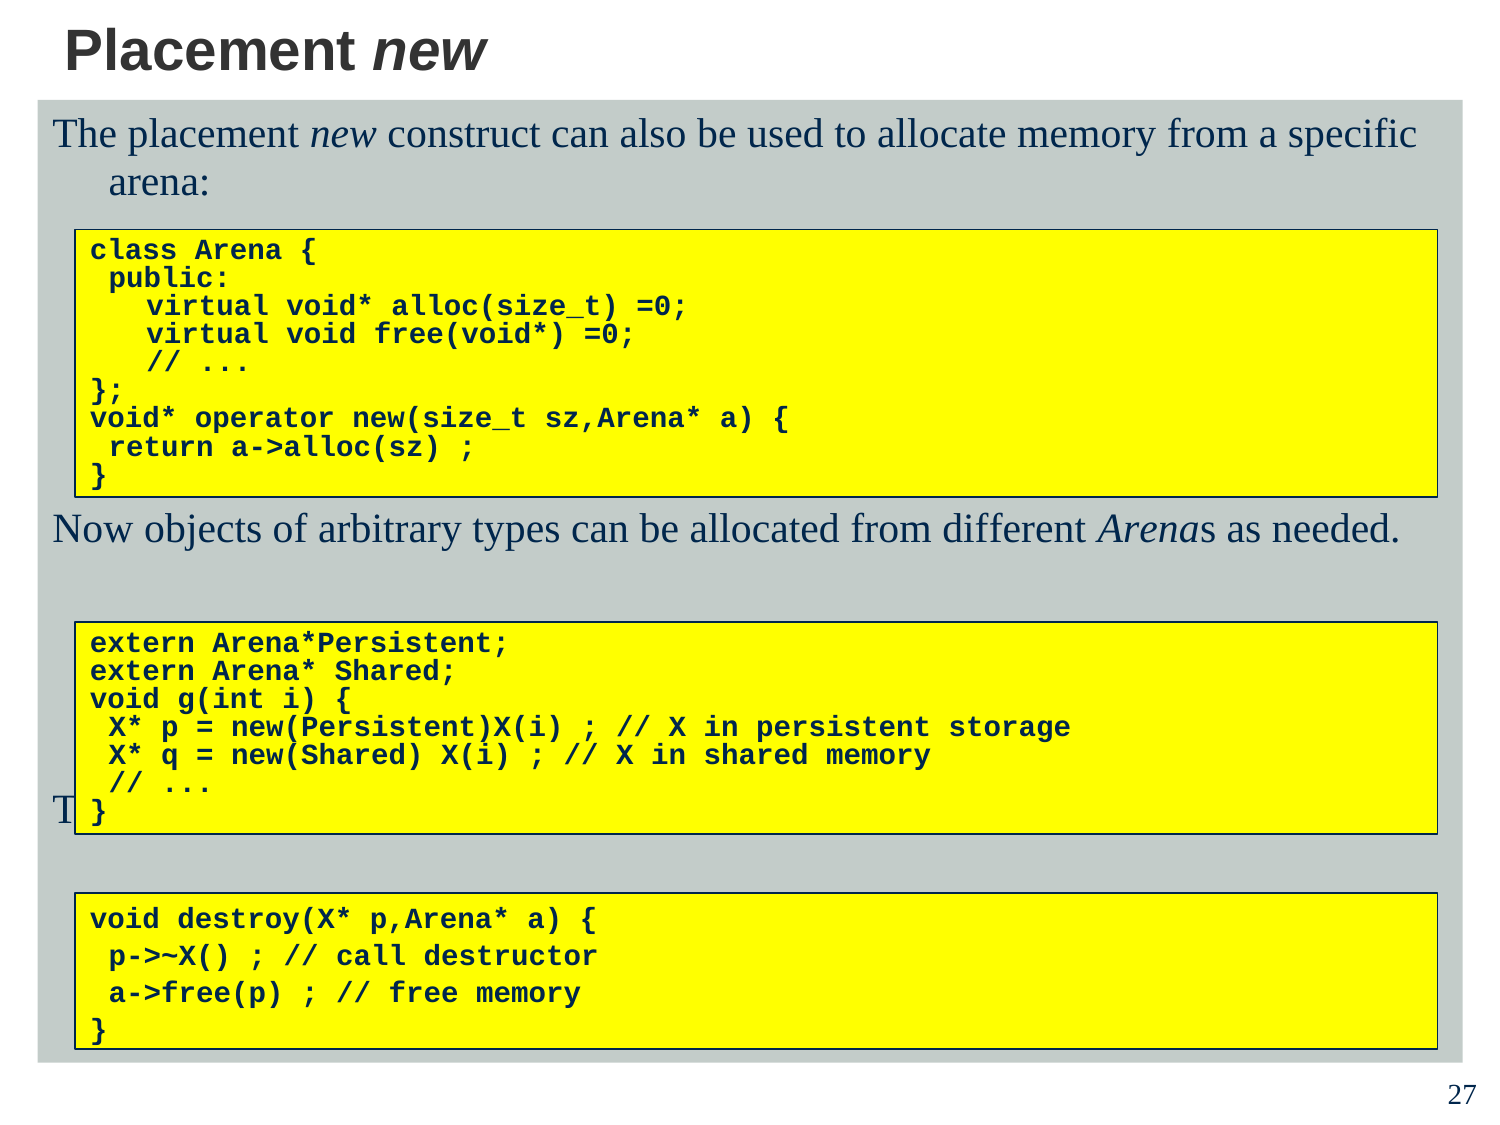

# Placement new
The placement new construct can also be used to allocate memory from a specific arena:
Now objects of arbitrary types can be allocated from different Arenas as needed.
The destructor has to be called explicitly
class Arena {
	public:
		virtual void* alloc(size_t) =0;
		virtual void free(void*) =0;
		// ...
};
void* operator new(size_t sz,Arena* a) {
	return a->alloc(sz) ;
}
extern Arena*Persistent;
extern Arena* Shared;
void g(int i) {
	X* p = new(Persistent)X(i) ; // X in persistent storage
	X* q = new(Shared) X(i) ; // X in shared memory
	// ...
}
void destroy(X* p,Arena* a) {
	p->~X() ; // call destructor
	a->free(p) ; // free memory
}